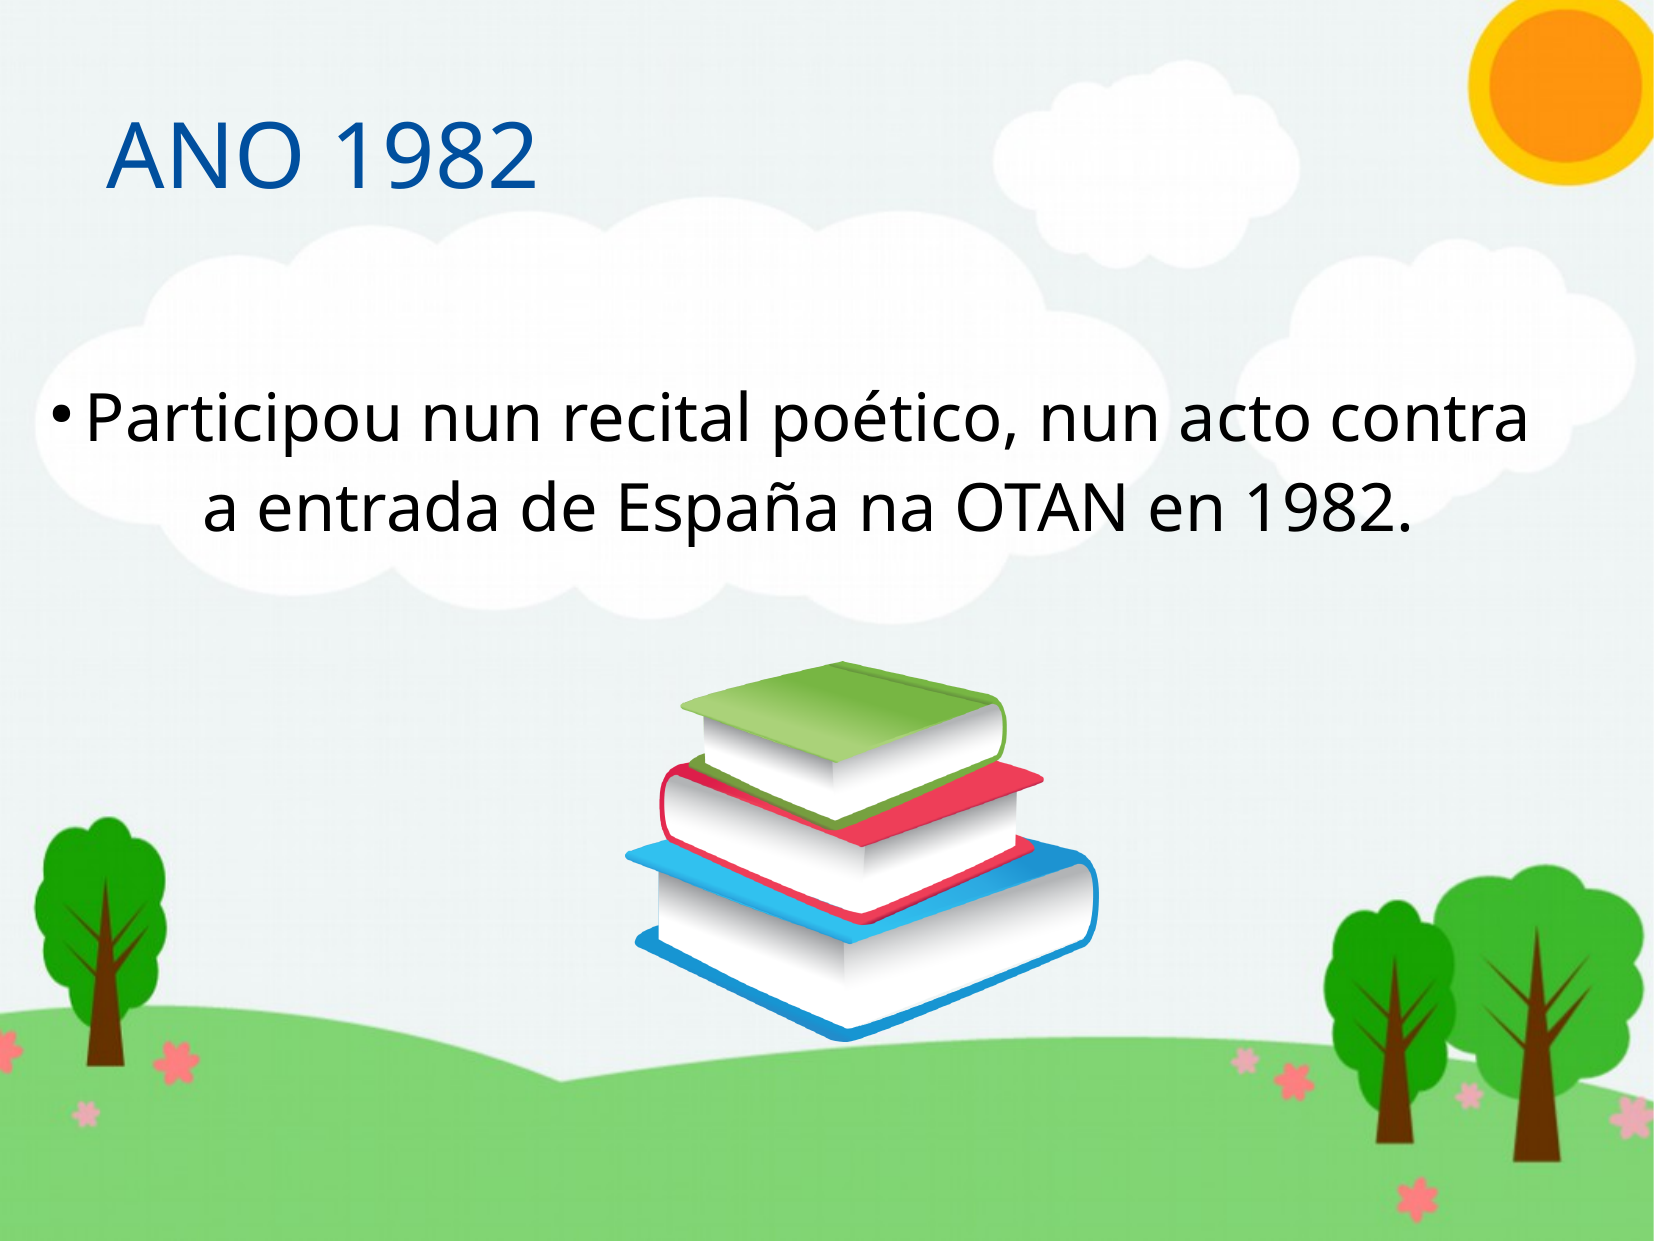

# ANO 1982
Participou nun recital poético, nun acto contra a entrada de España na OTAN en 1982.